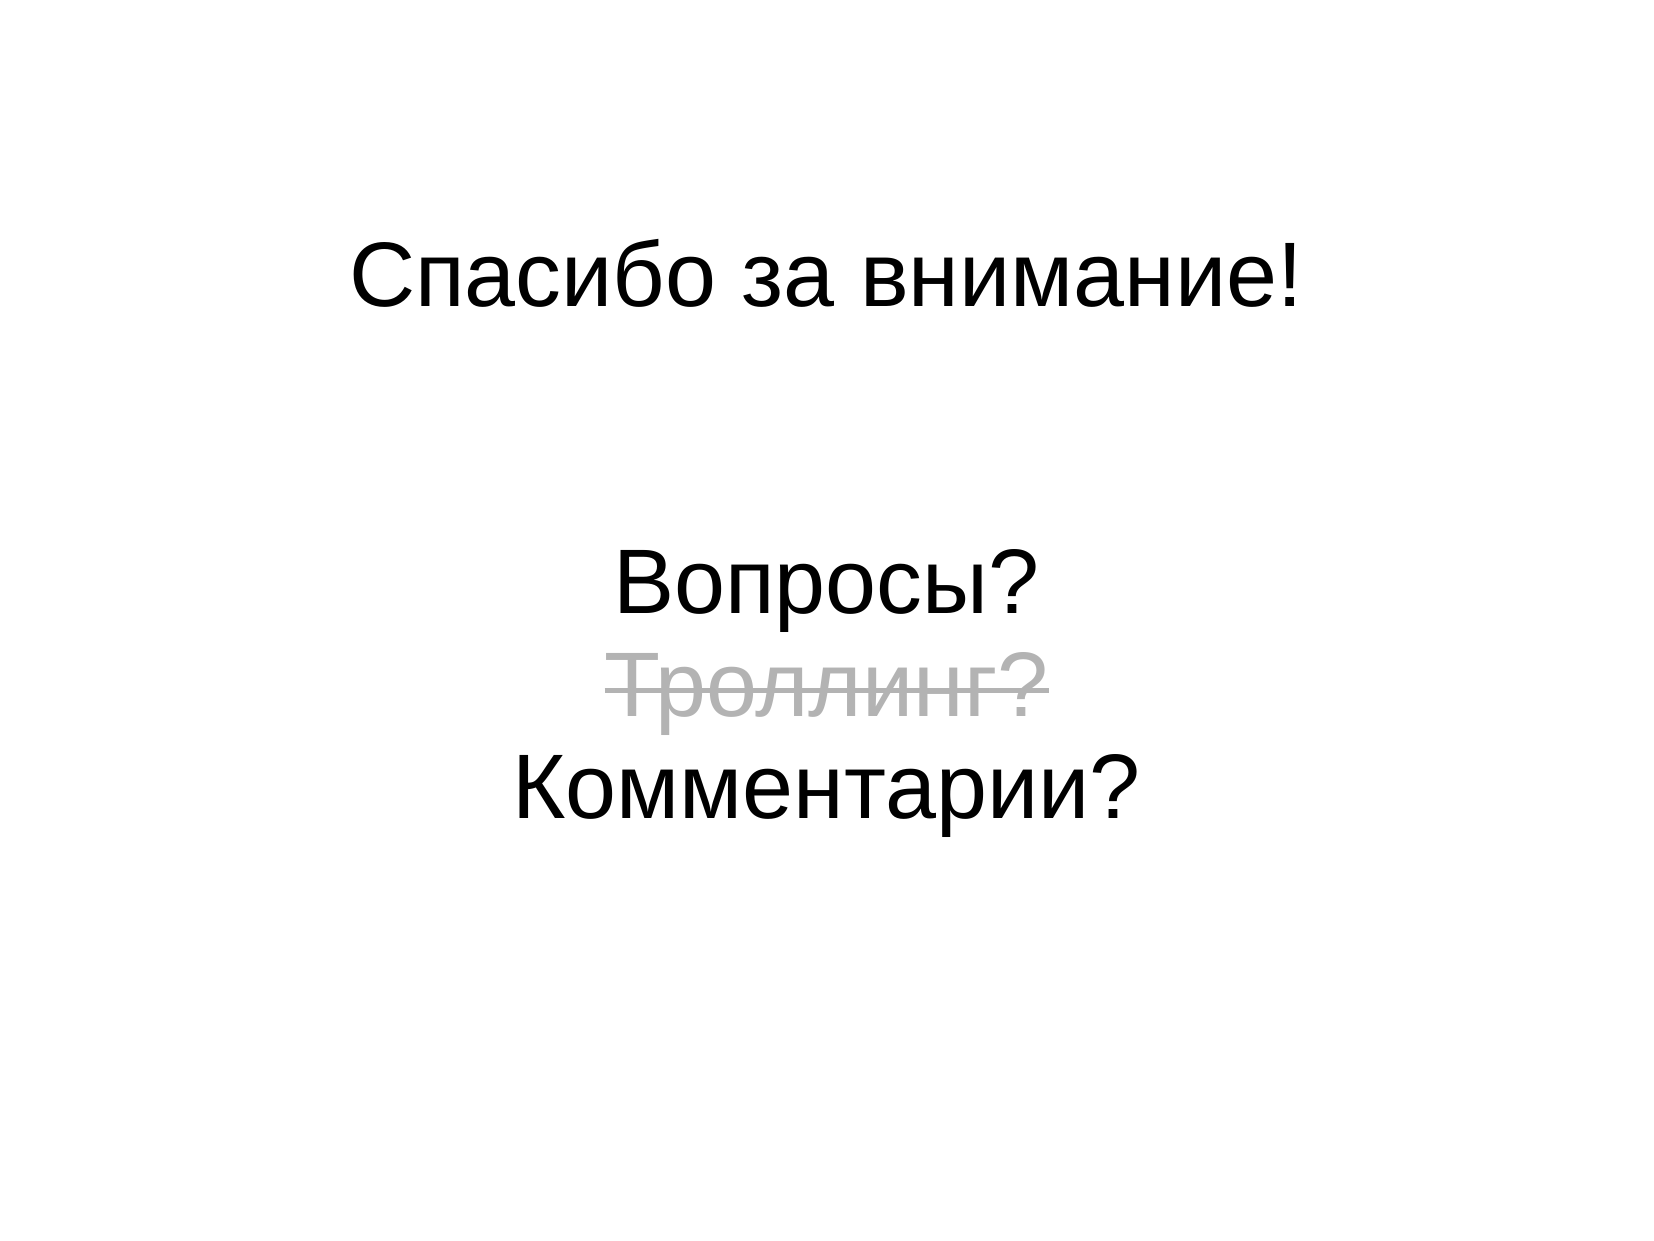

# Спасибо за внимание! Вопросы? Троллинг? Комментарии?